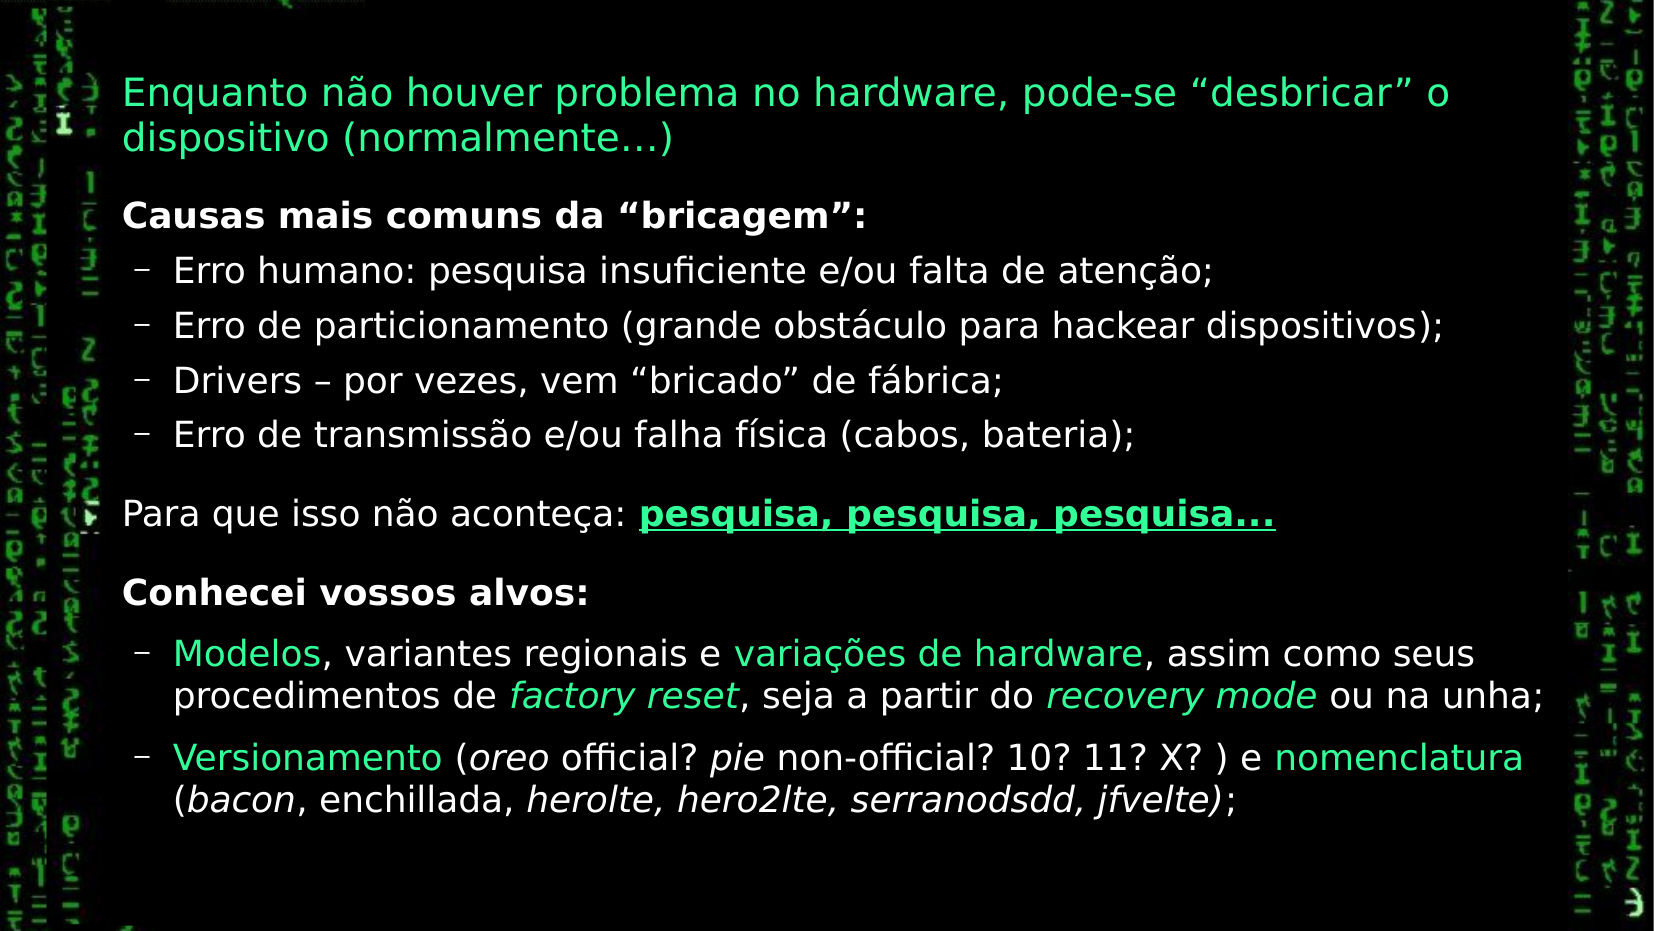

# Enquanto não houver problema no hardware, pode-se “desbricar” o dispositivo (normalmente…)
Causas mais comuns da “bricagem”:
Erro humano: pesquisa insuficiente e/ou falta de atenção;
Erro de particionamento (grande obstáculo para hackear dispositivos);
Drivers – por vezes, vem “bricado” de fábrica;
Erro de transmissão e/ou falha física (cabos, bateria);
Para que isso não aconteça: pesquisa, pesquisa, pesquisa...
Conhecei vossos alvos:
Modelos, variantes regionais e variações de hardware, assim como seus procedimentos de factory reset, seja a partir do recovery mode ou na unha;
Versionamento (oreo official? pie non-official? 10? 11? X? ) e nomenclatura (bacon, enchillada, herolte, hero2lte, serranodsdd, jfvelte);